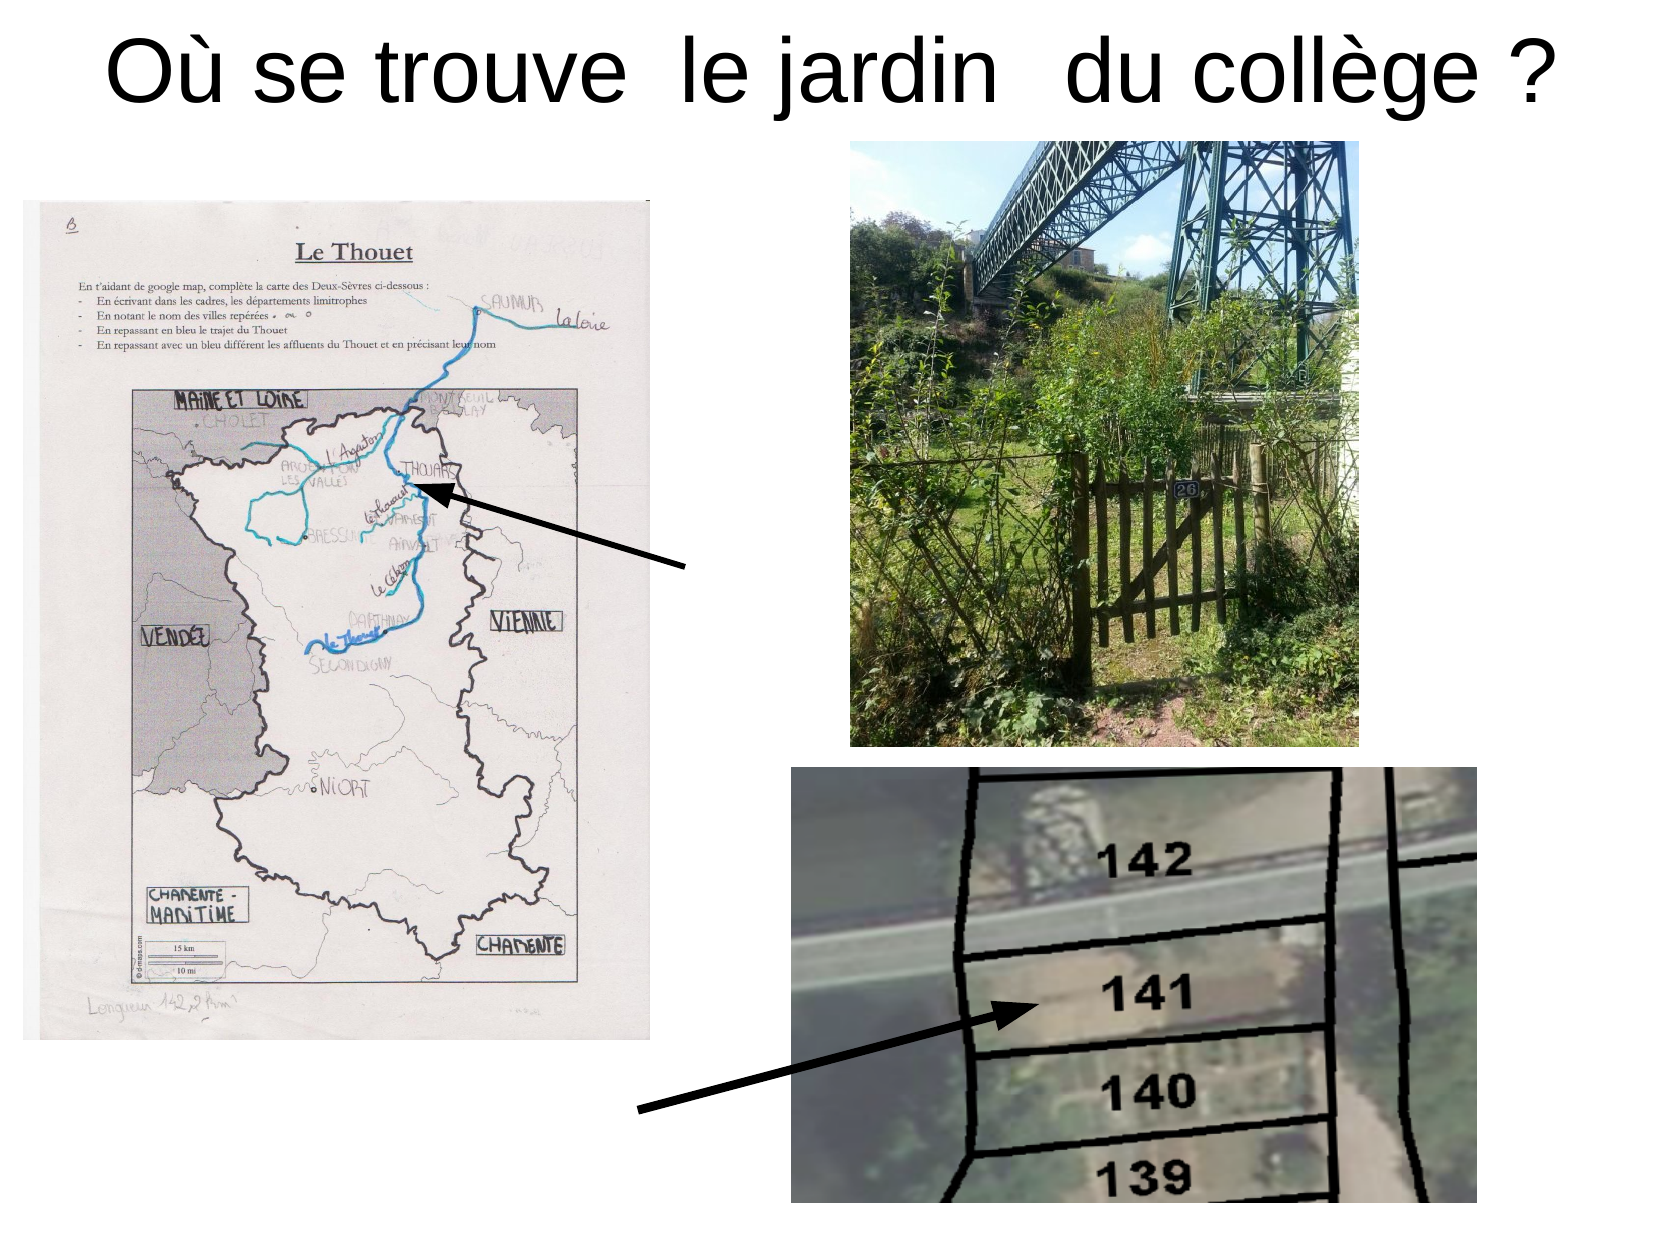

# Où se trouve le jardin	du collège ?